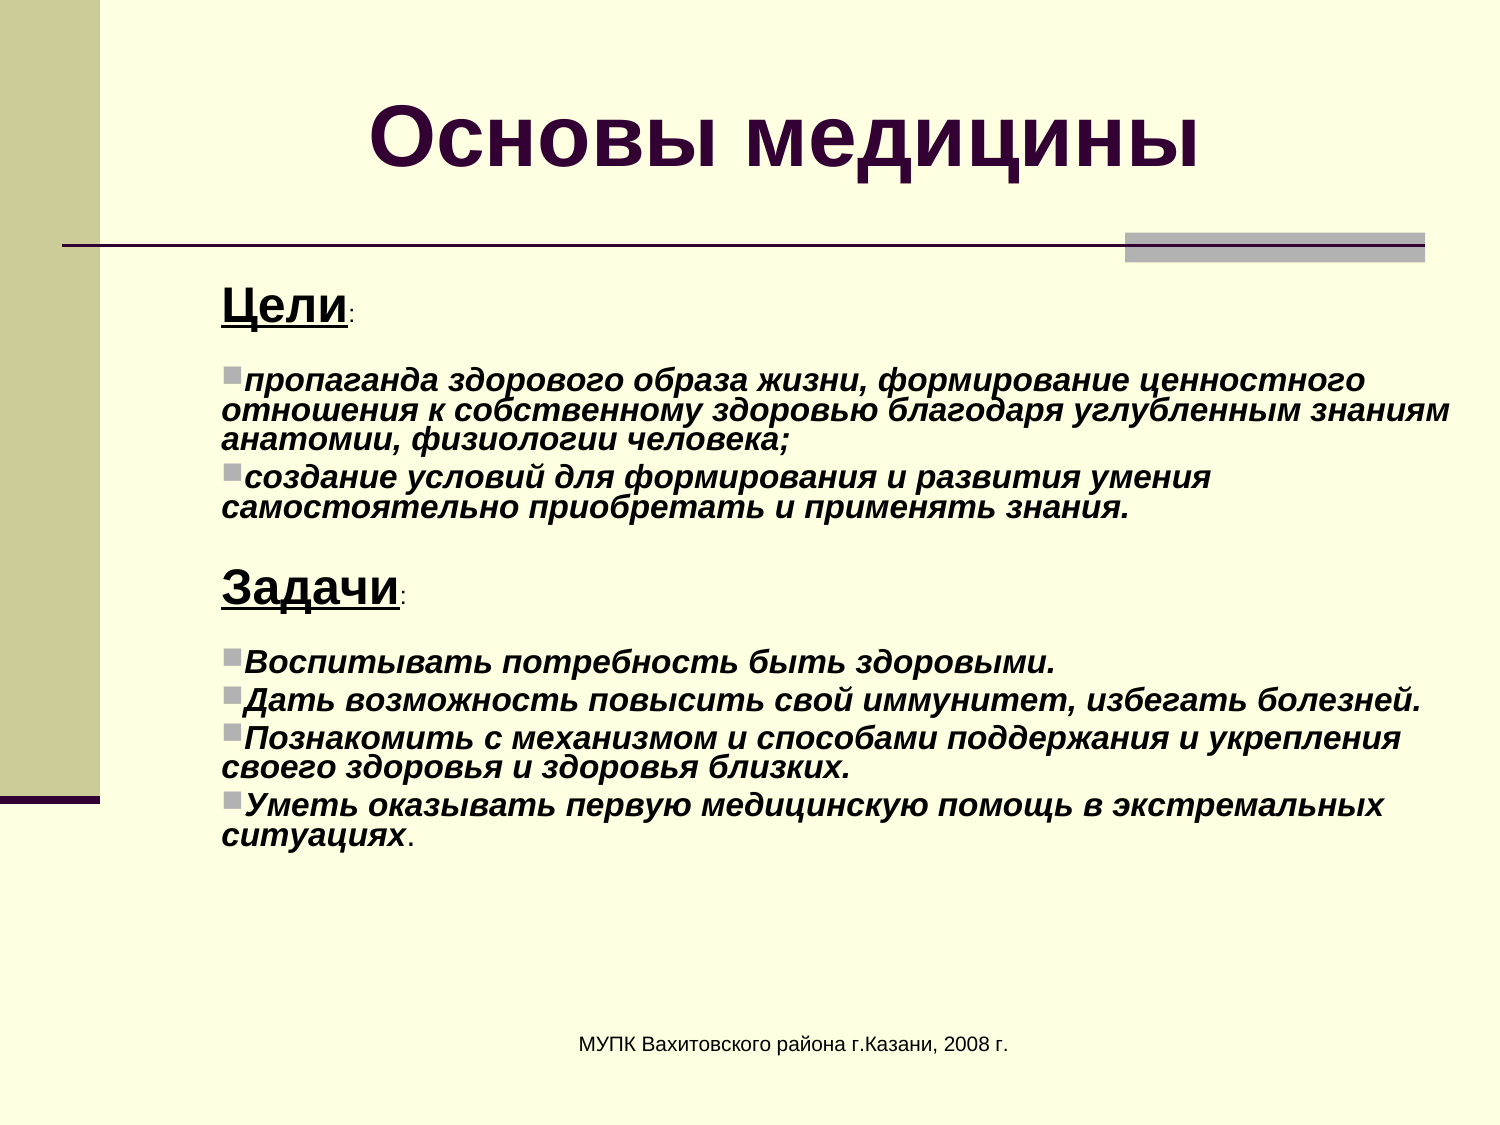

Основы медицины
# Цели:
пропаганда здорового образа жизни, формирование ценностного отношения к собственному здоровью благодаря углубленным знаниям анатомии, физиологии человека;
создание условий для формирования и развития умения самостоятельно приобретать и применять знания.
Задачи:
Воспитывать потребность быть здоровыми.
Дать возможность повысить свой иммунитет, избегать болезней.
Познакомить с механизмом и способами поддержания и укрепления своего здоровья и здоровья близких.
Уметь оказывать первую медицинскую помощь в экстремальных ситуациях.
МУПК Вахитовского района г.Казани, 2008 г.